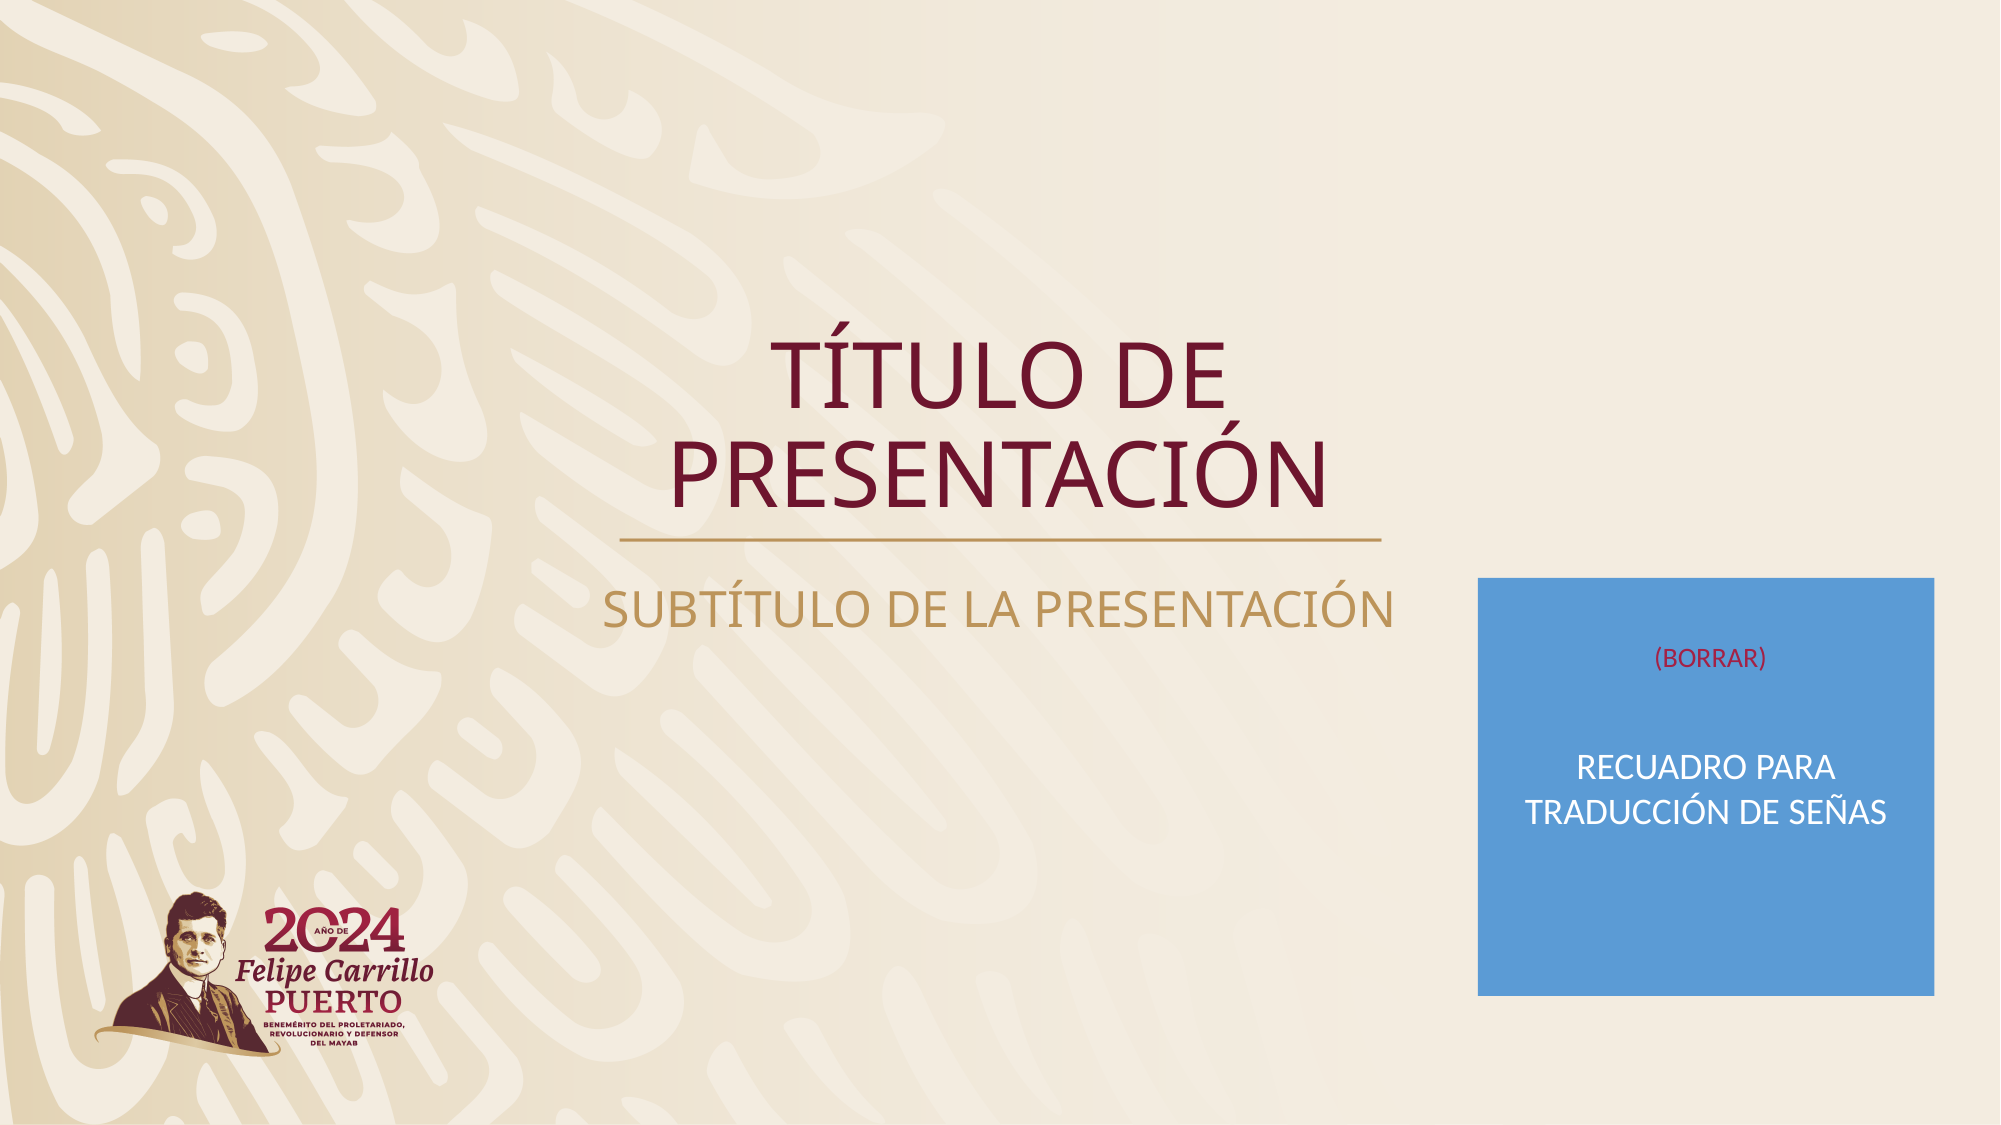

# TÍTULO DE PRESENTACIÓN
SUBTÍTULO DE LA PRESENTACIÓN
RECUADRO PARA TRADUCCIÓN DE SEÑAS
(BORRAR)